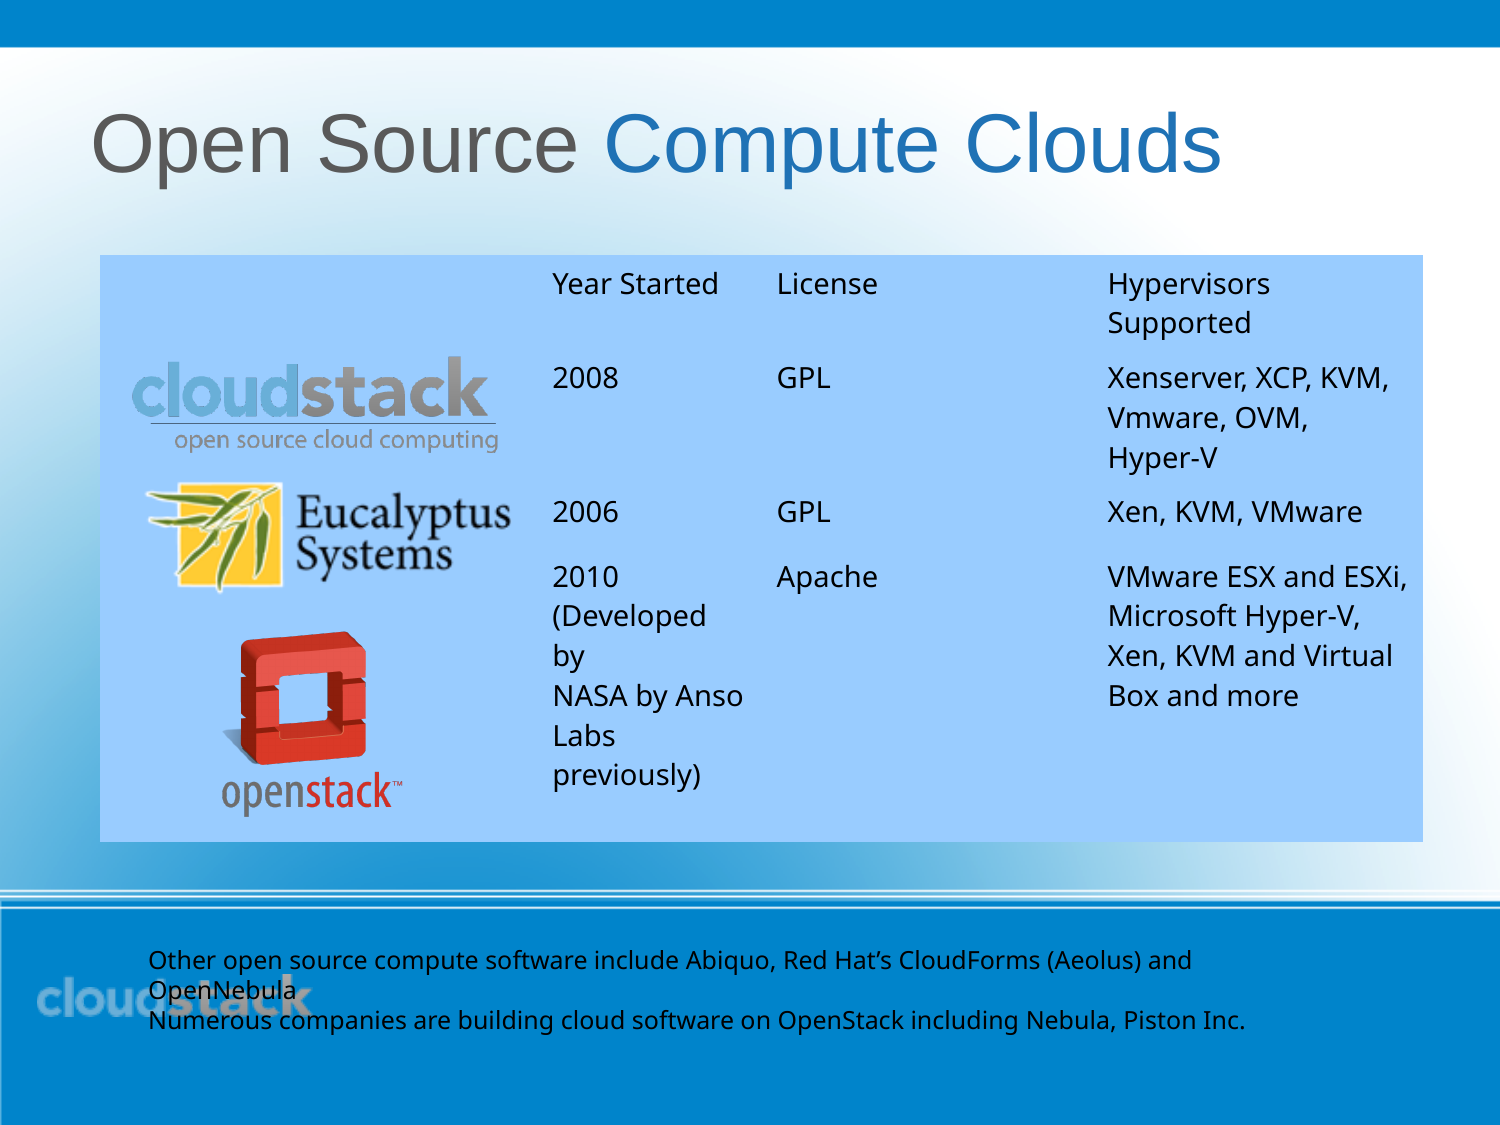

# Open Source Compute Clouds
| | Year Started | License | Hypervisors Supported |
| --- | --- | --- | --- |
| | 2008 | GPL | Xenserver, XCP, KVM, Vmware, OVM, Hyper-V |
| | 2006 | GPL | Xen, KVM, VMware |
| | 2010 (Developed by NASA by Anso Labs previously) | Apache | VMware ESX and ESXi, Microsoft Hyper-V, Xen, KVM and Virtual Box and more |
Other open source compute software include Abiquo, Red Hat’s CloudForms (Aeolus) and OpenNebula
Numerous companies are building cloud software on OpenStack including Nebula, Piston Inc.